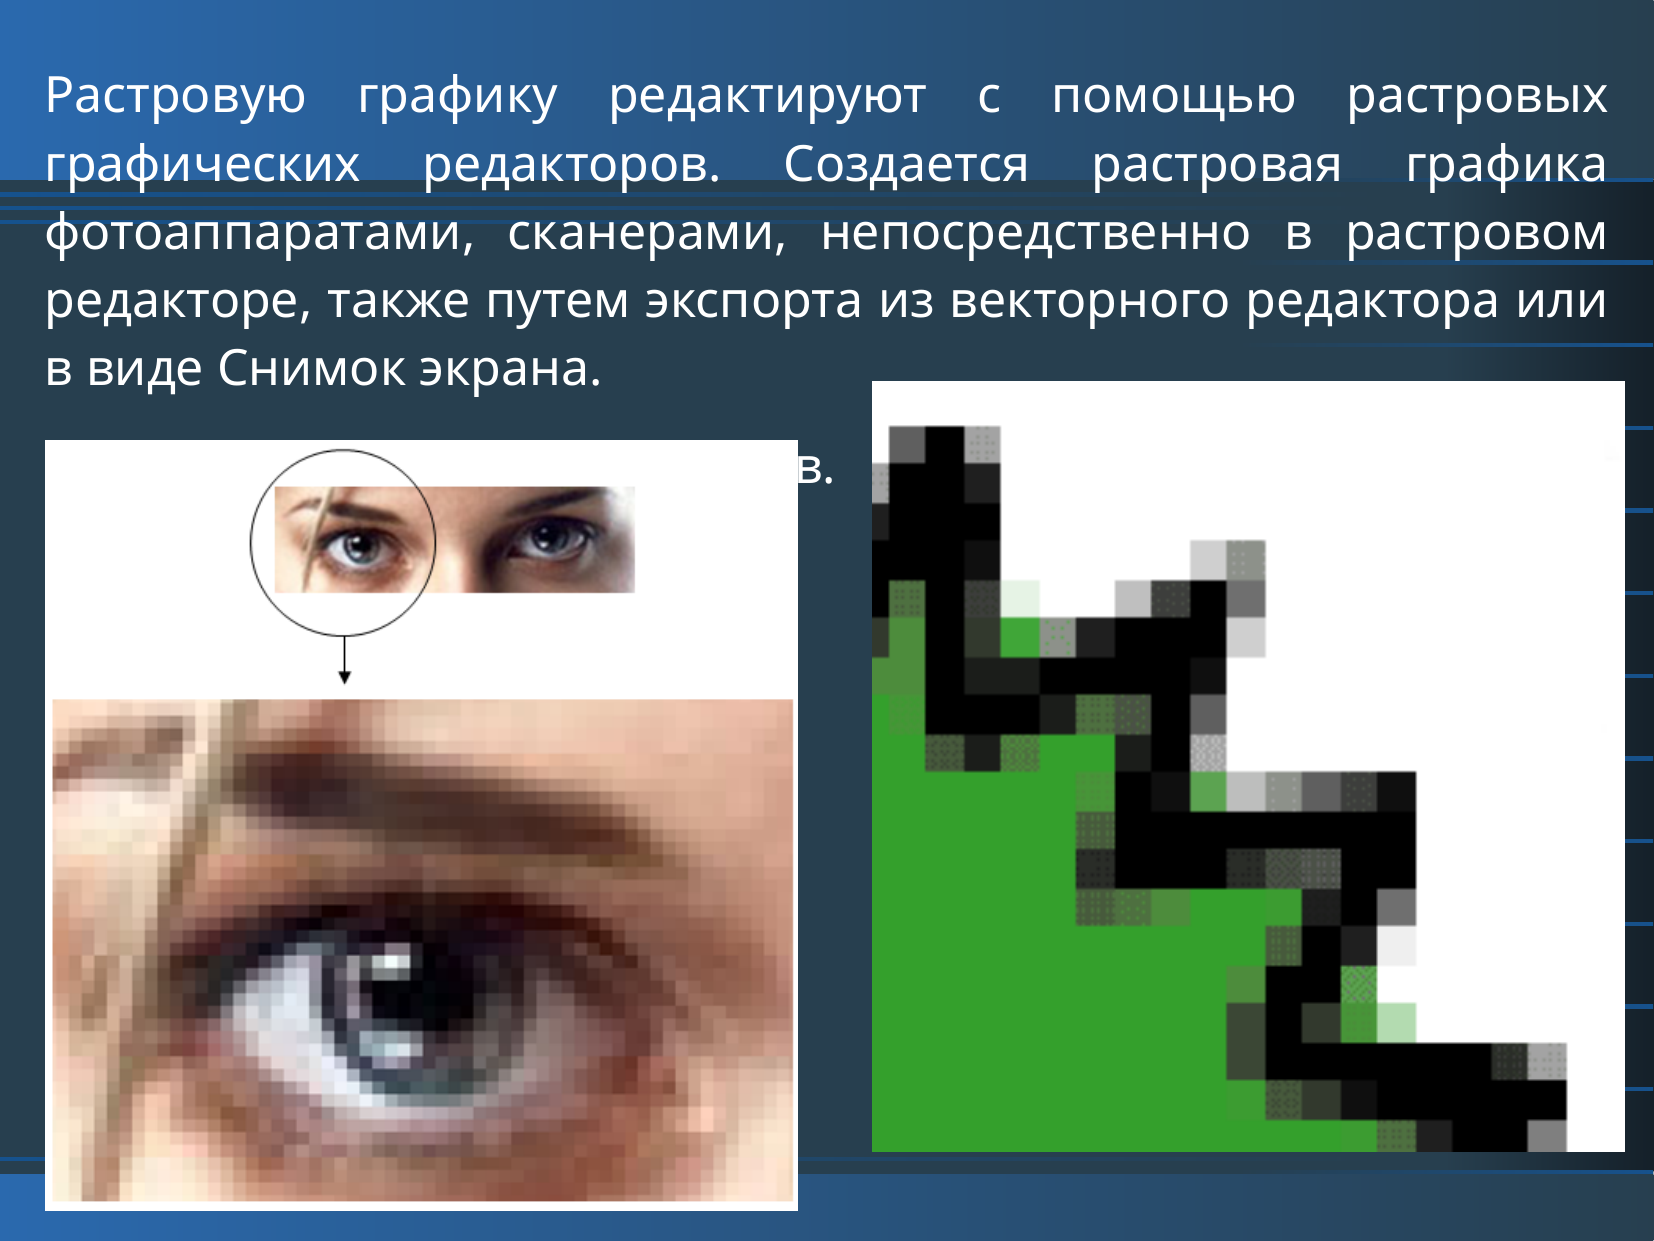

Растровую графику редактируют с помощью растровых графических редакторов. Создается растровая графика фотоаппаратами, сканерами, непосредственно в растровом редакторе, также путем экспорта из векторного редактора или в виде Снимок экрана.
Список бесплатных редакторов.